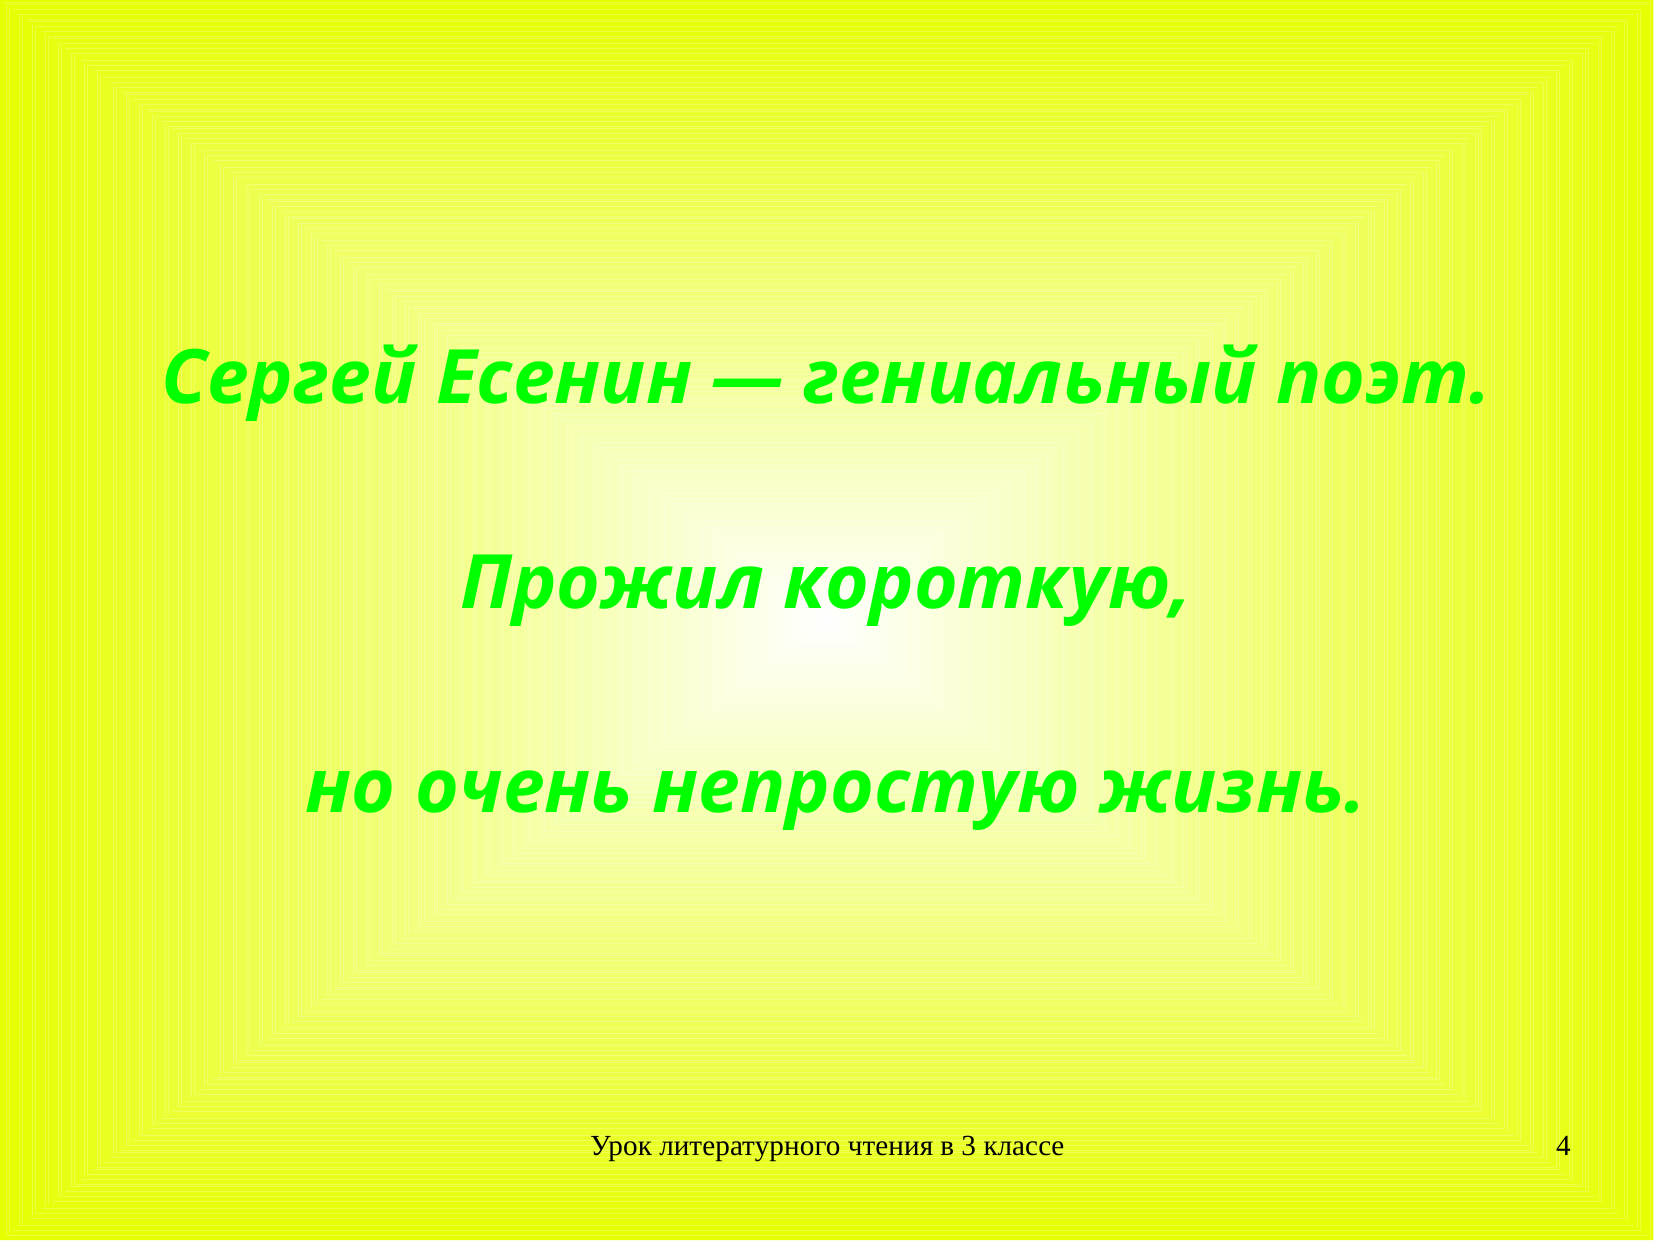

# Сергей Есенин — гениальный поэт.
Прожил короткую,
 но очень непростую жизнь.
Урок литературного чтения в 3 классе
4